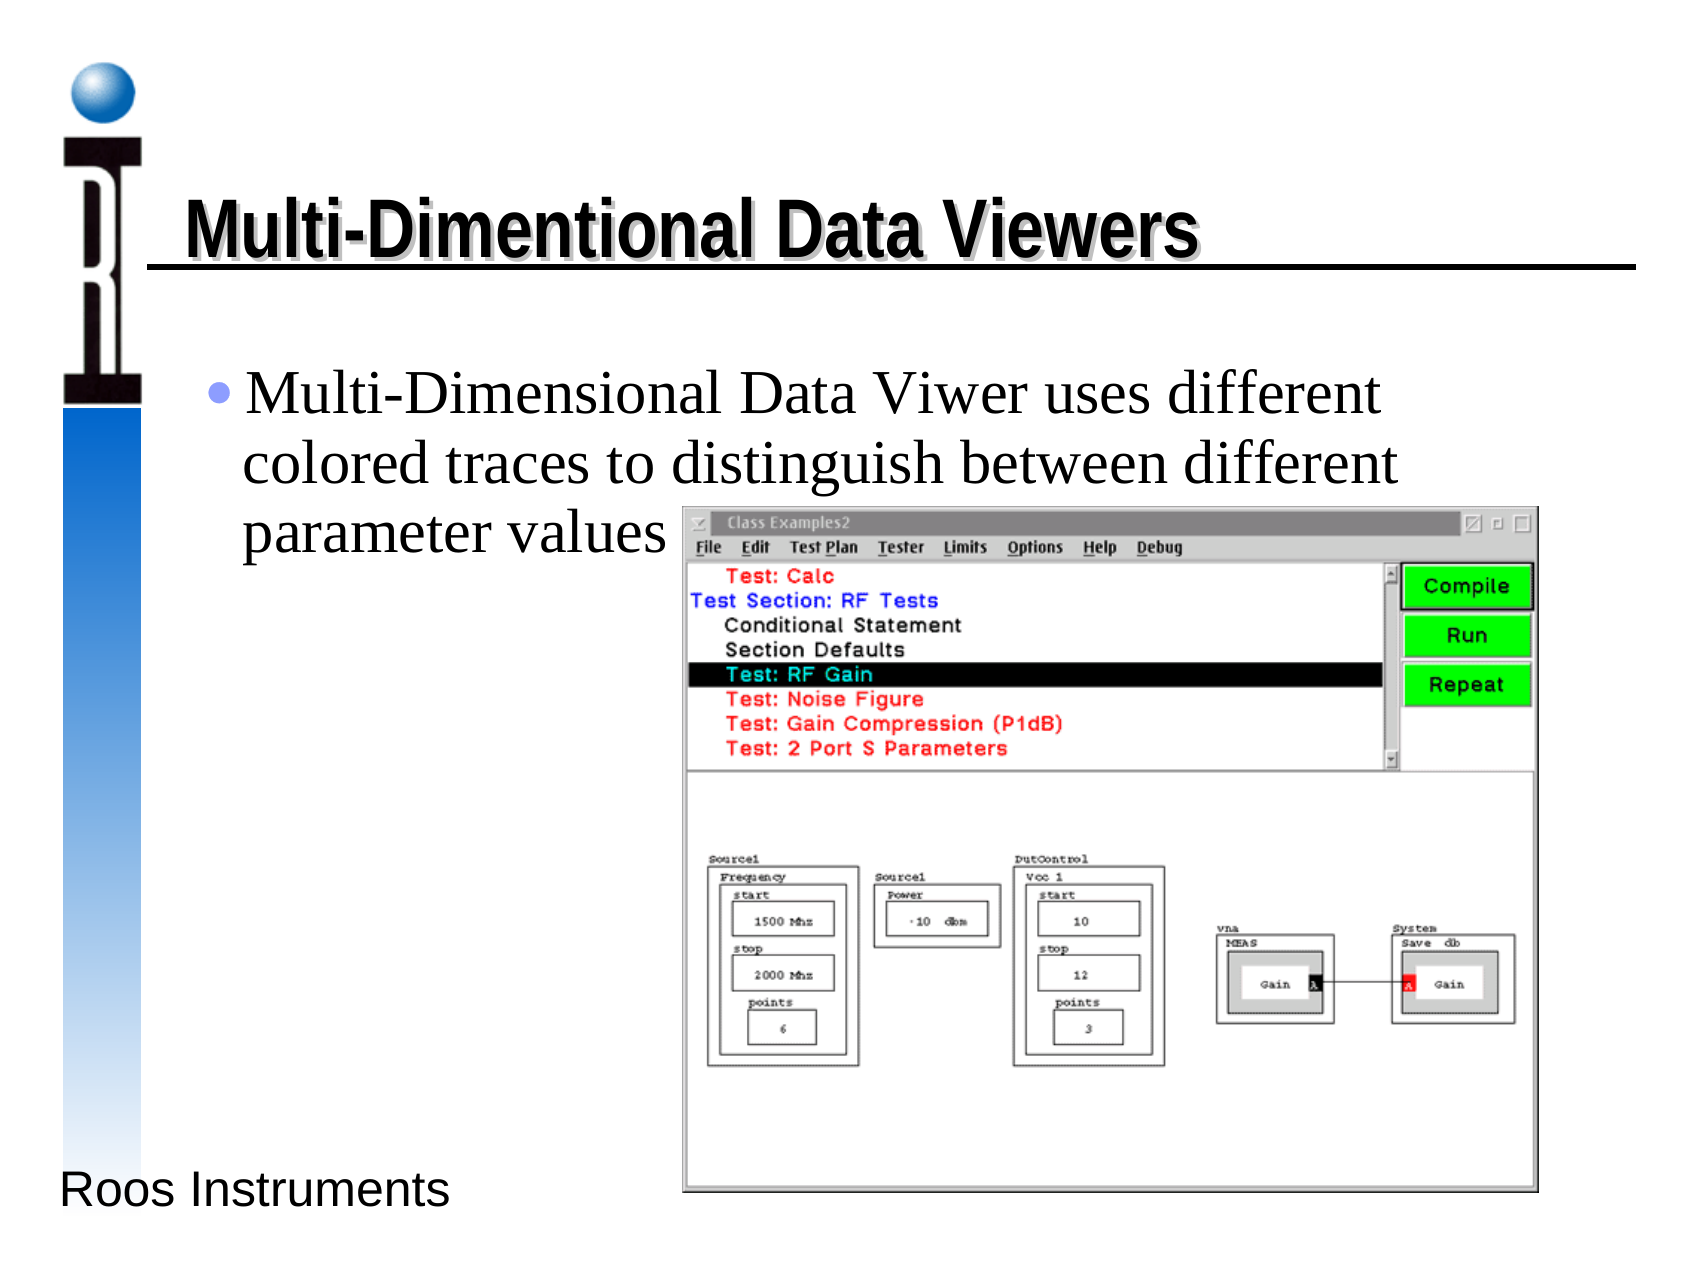

Multi-Dimentional Data Viewers
Multi-Dimensional Data Viwer uses different colored traces to distinguish between different parameter values